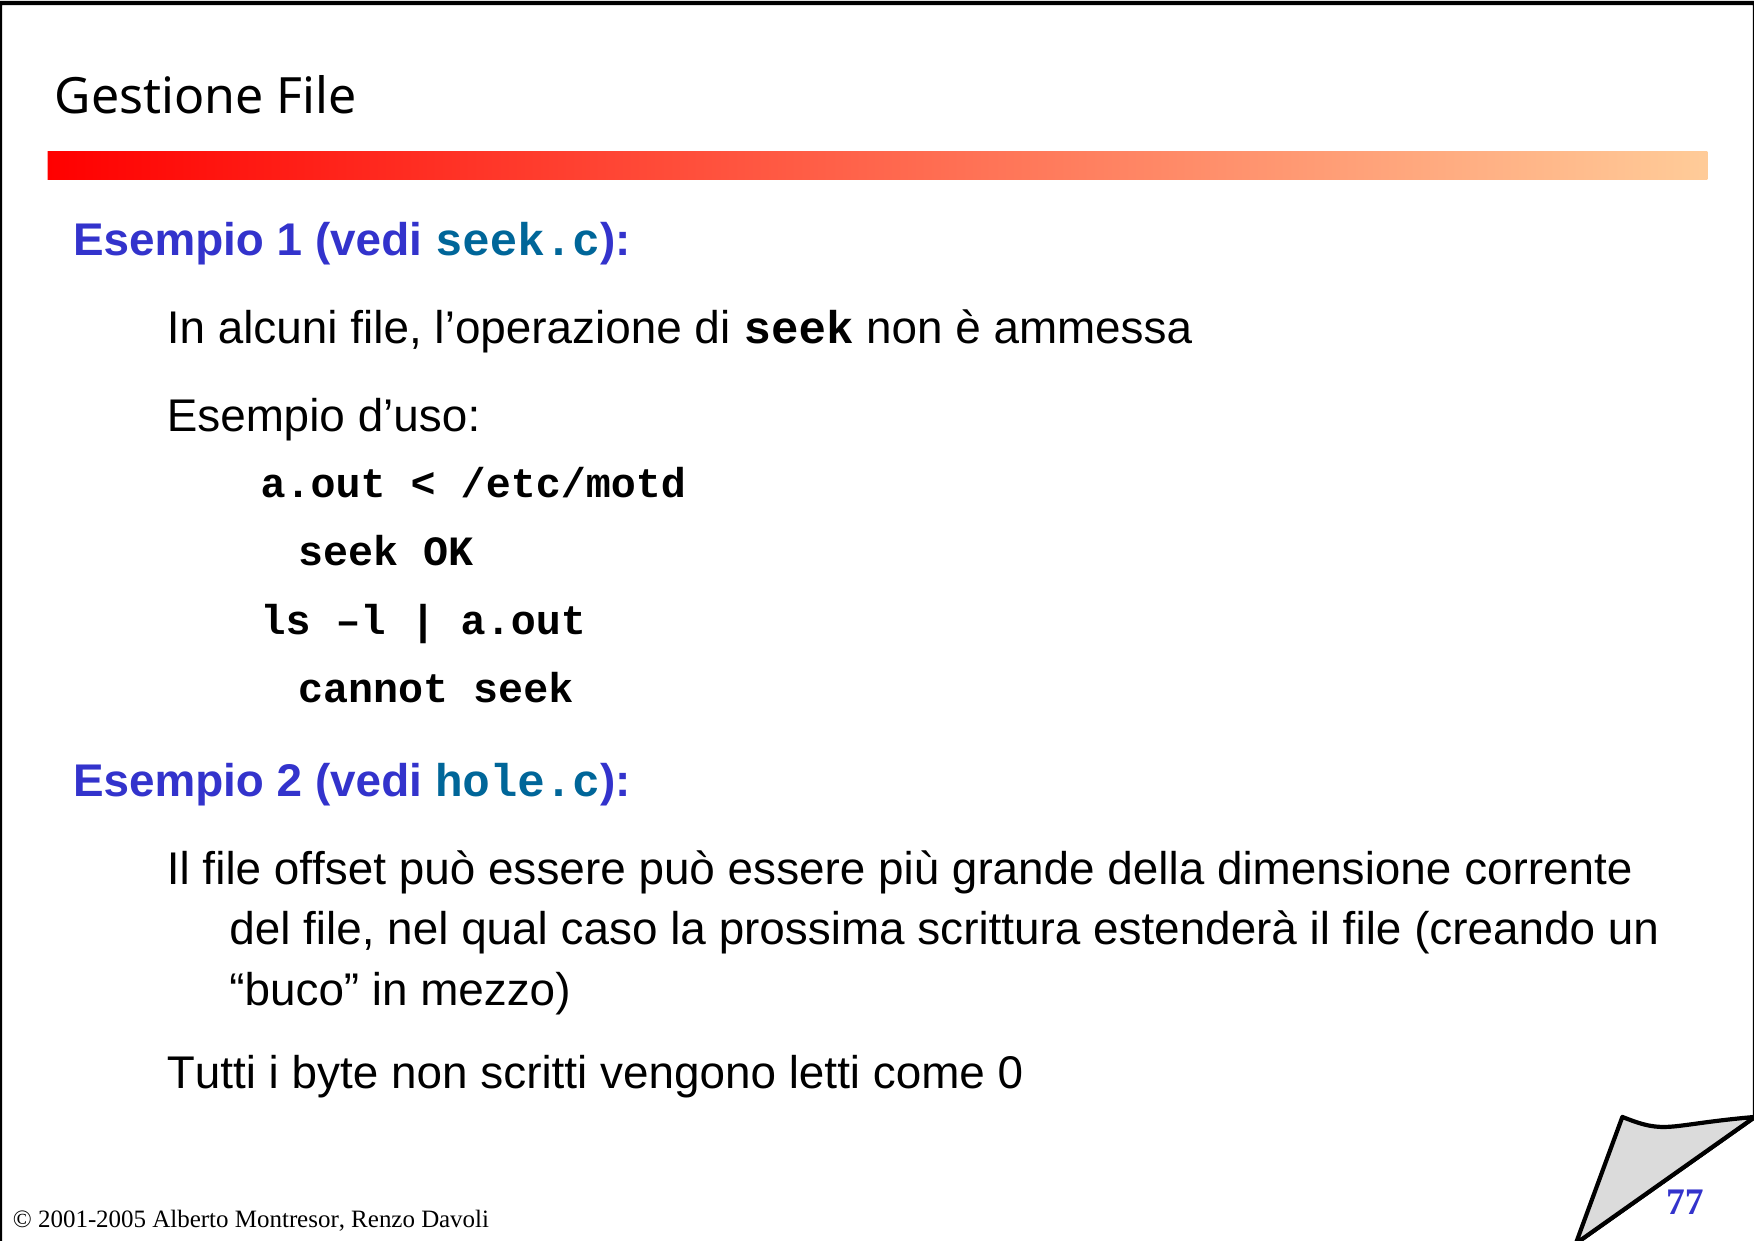

# Gestione File
Esempio 1 (vedi seek.c):
In alcuni file, l’operazione di seek non è ammessa
Esempio d’uso:
a.out < /etc/motd
	seek OK
ls –l | a.out
	cannot seek
Esempio 2 (vedi hole.c):
Il file offset può essere può essere più grande della dimensione corrente del file, nel qual caso la prossima scrittura estenderà il file (creando un “buco” in mezzo)
Tutti i byte non scritti vengono letti come 0